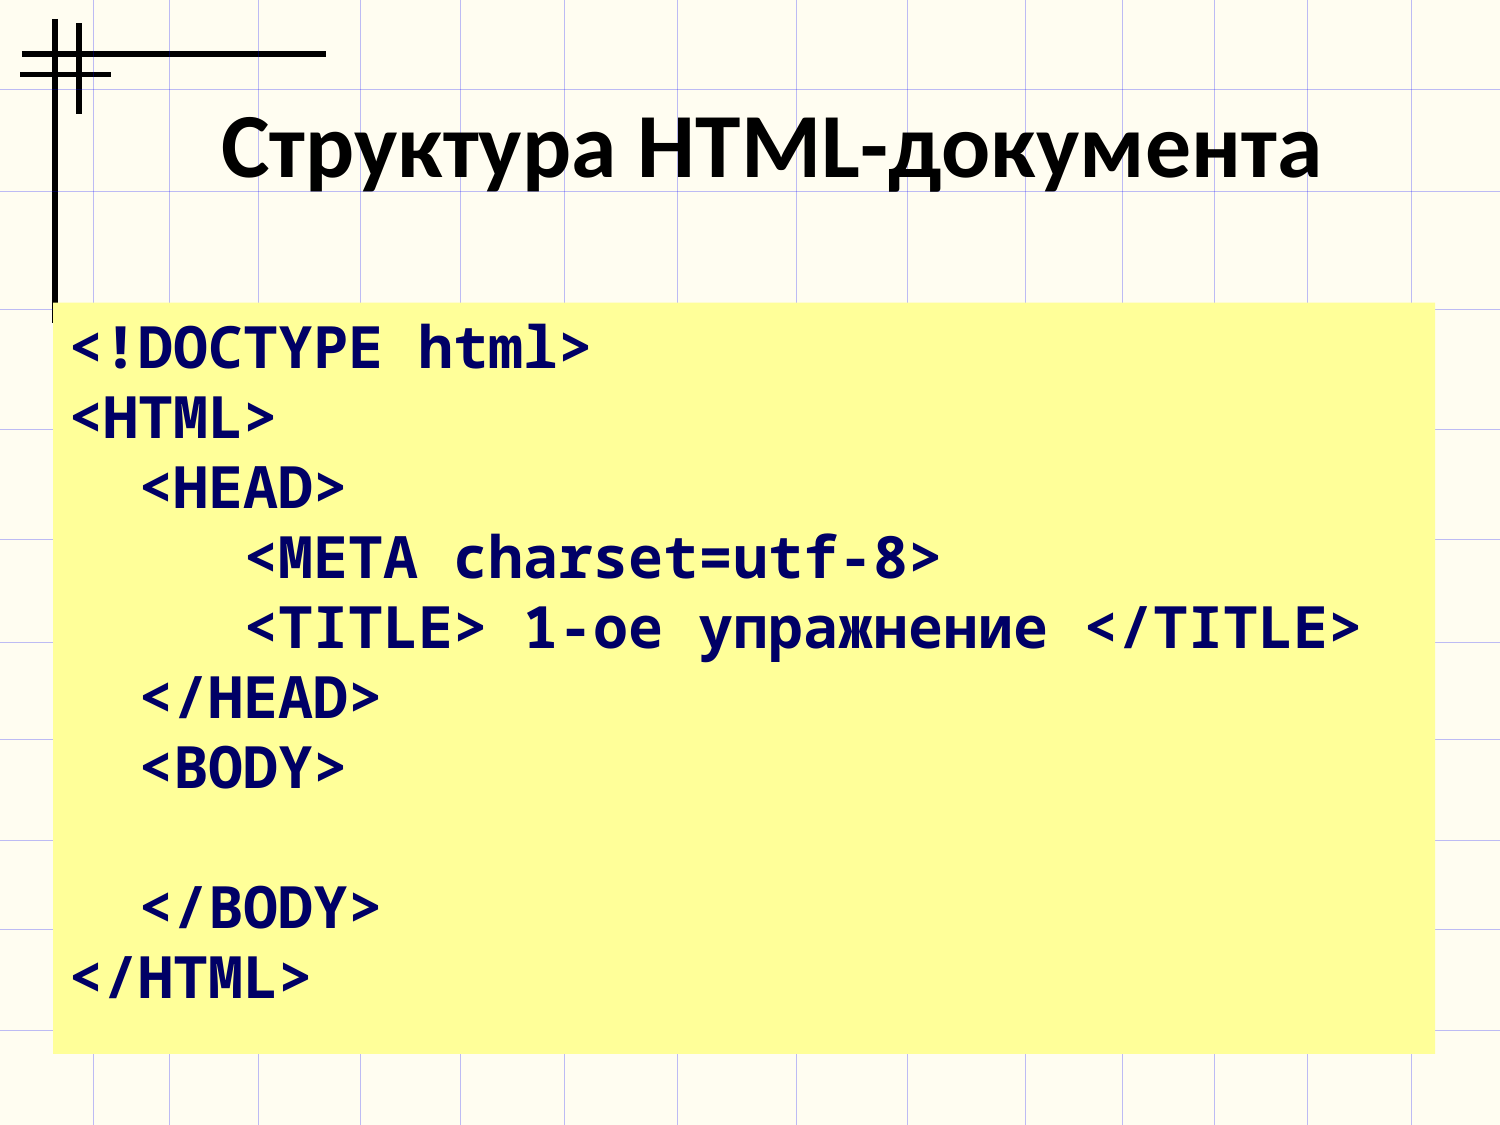

# Структура HTML-документа
<!DOCTYPE html>
<HTML>
 <HEAD>
 <META charset=utf-8>
 <TITLE> 1-ое упражнение </TITLE>
 </HEAD>
 <BODY>
 </BODY>
</HTML>